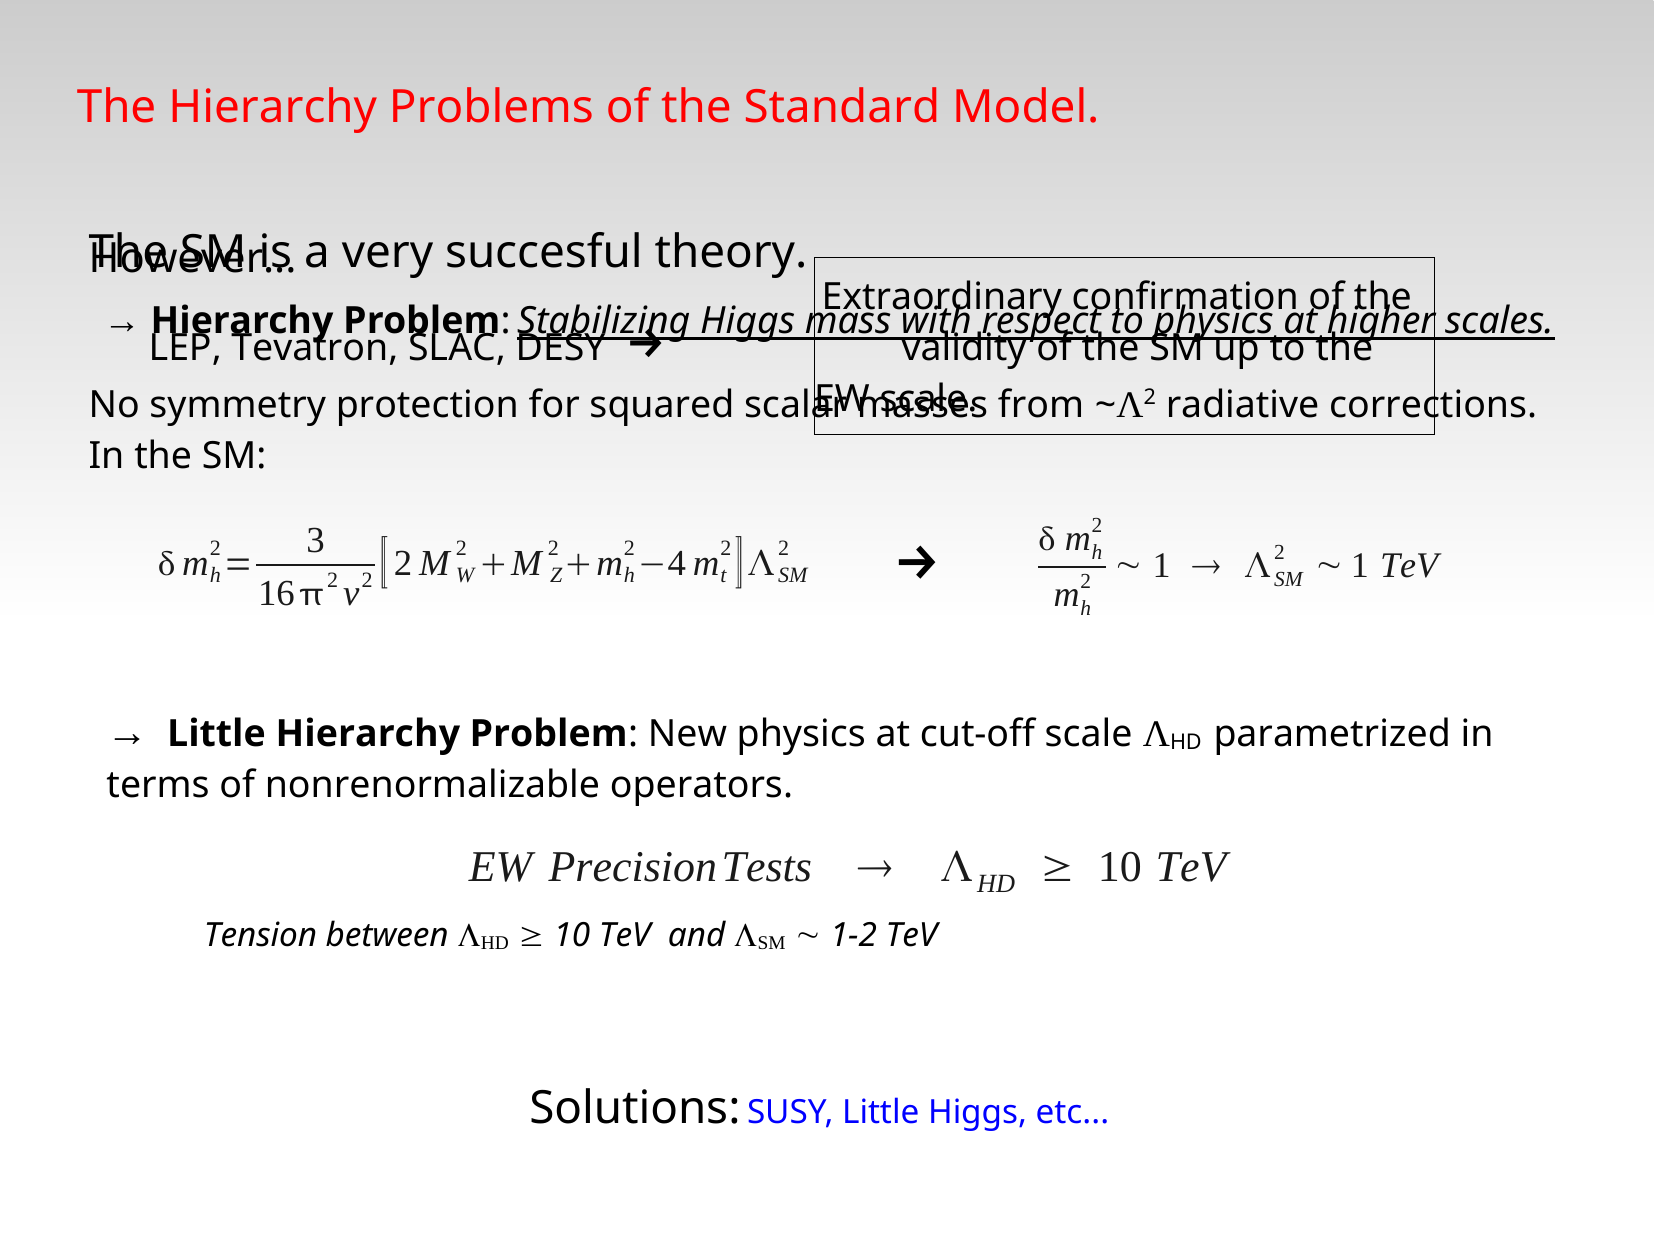

The Hierarchy Problems of the Standard Model.
The SM is a very succesful theory.
 LEP, Tevatron, SLAC, DESY →
However...
 Extraordinary confirmation of the validity of the SM up to the EW scale.
→ Hierarchy Problem: Stabilizing Higgs mass with respect to physics at higher scales.
No symmetry protection for squared scalar masses from ~Λ2 radiative corrections.
In the SM:
→
→ Little Hierarchy Problem: New physics at cut-off scale ΛHD parametrized in terms of nonrenormalizable operators.
 Tension between HD ≥ 10 TeV and SM ~ 1-2 TeV
Solutions: SUSY, Little Higgs, etc...